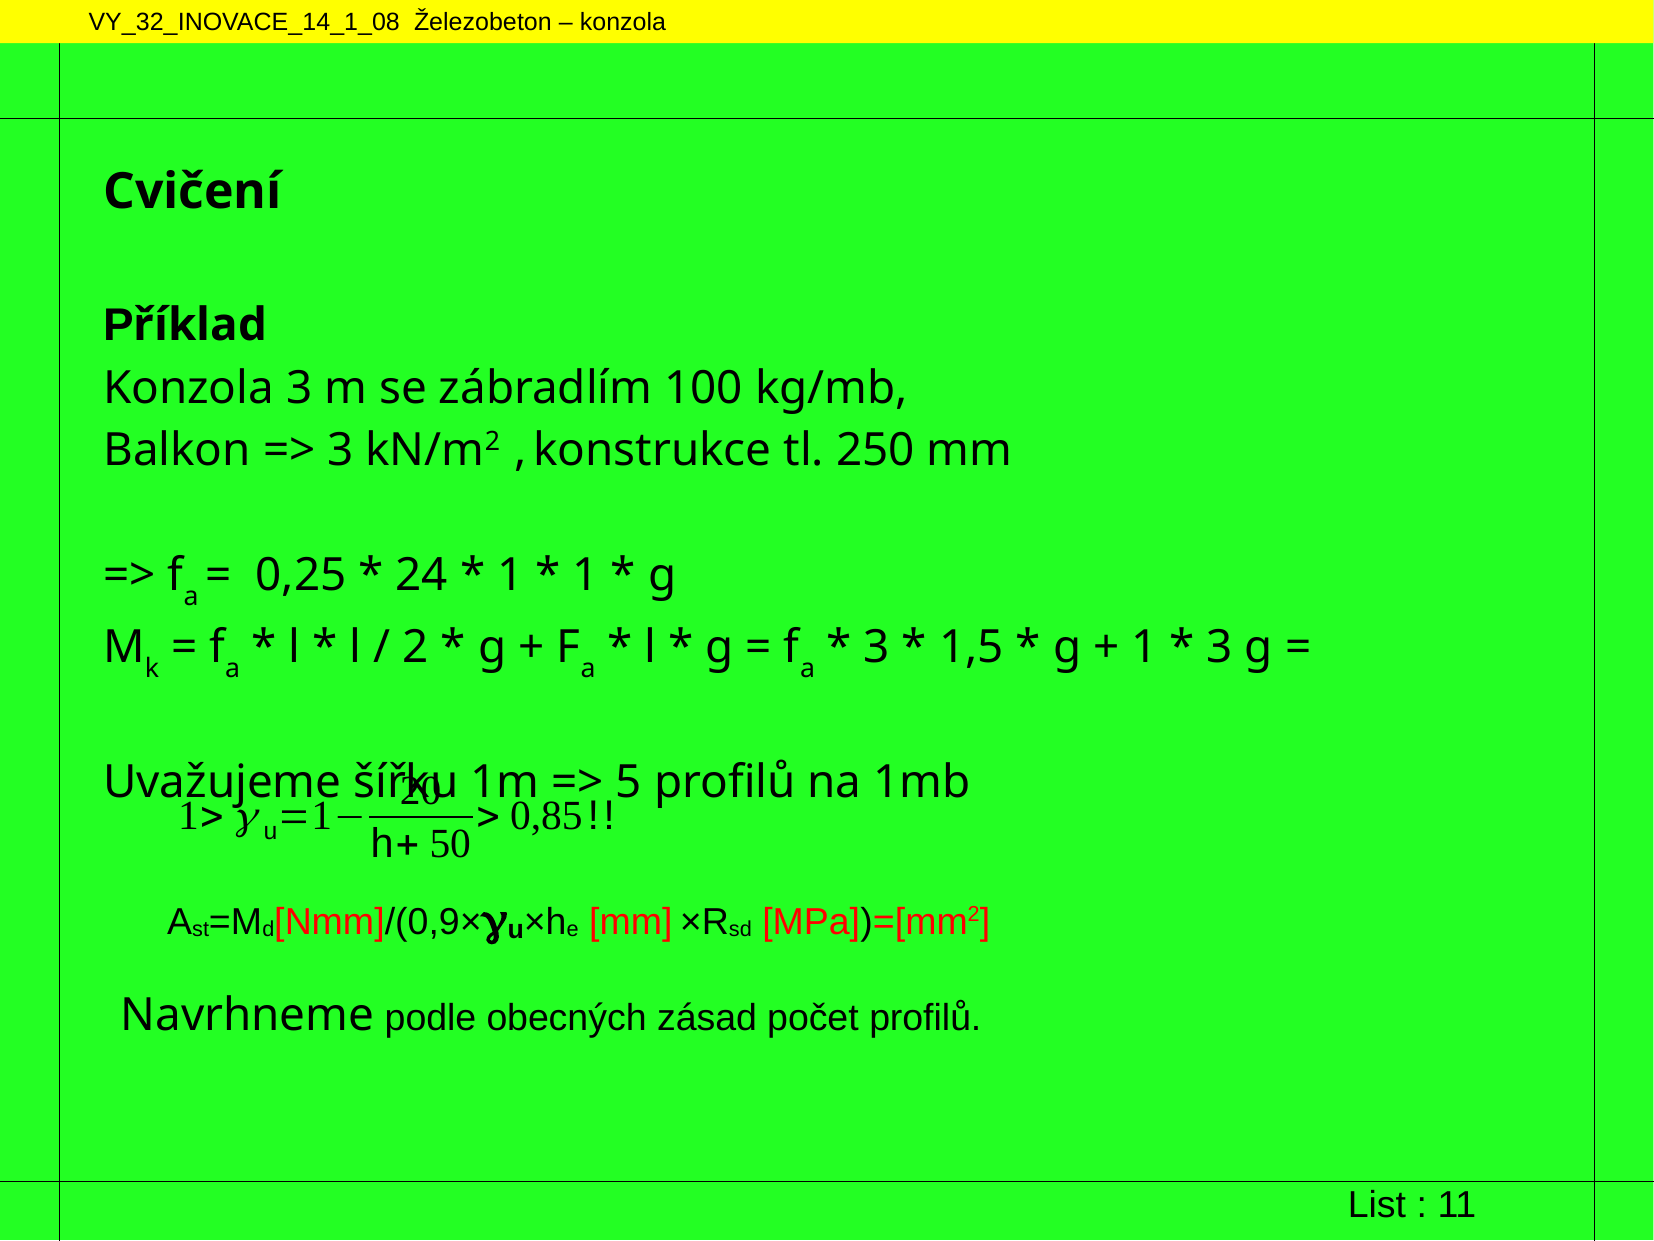

VY_32_INOVACE_14_1_08 Železobeton – konzola
Cvičení
Příklad
Konzola 3 m se zábradlím 100 kg/mb,
Balkon => 3 kN/m2 , konstrukce tl. 250 mm
=> fa = 0,25 * 24 * 1 * 1 * g
Mk = fa * l * l / 2 * g + Fa * l * g = fa * 3 * 1,5 * g + 1 * 3 g =
Uvažujeme šířku 1m => 5 profilů na 1mb
Ast=Md[Nmm]/(0,9×gu×he [mm] ×Rsd [MPa])=[mm2]
Navrhneme podle obecných zásad počet profilů.
List :